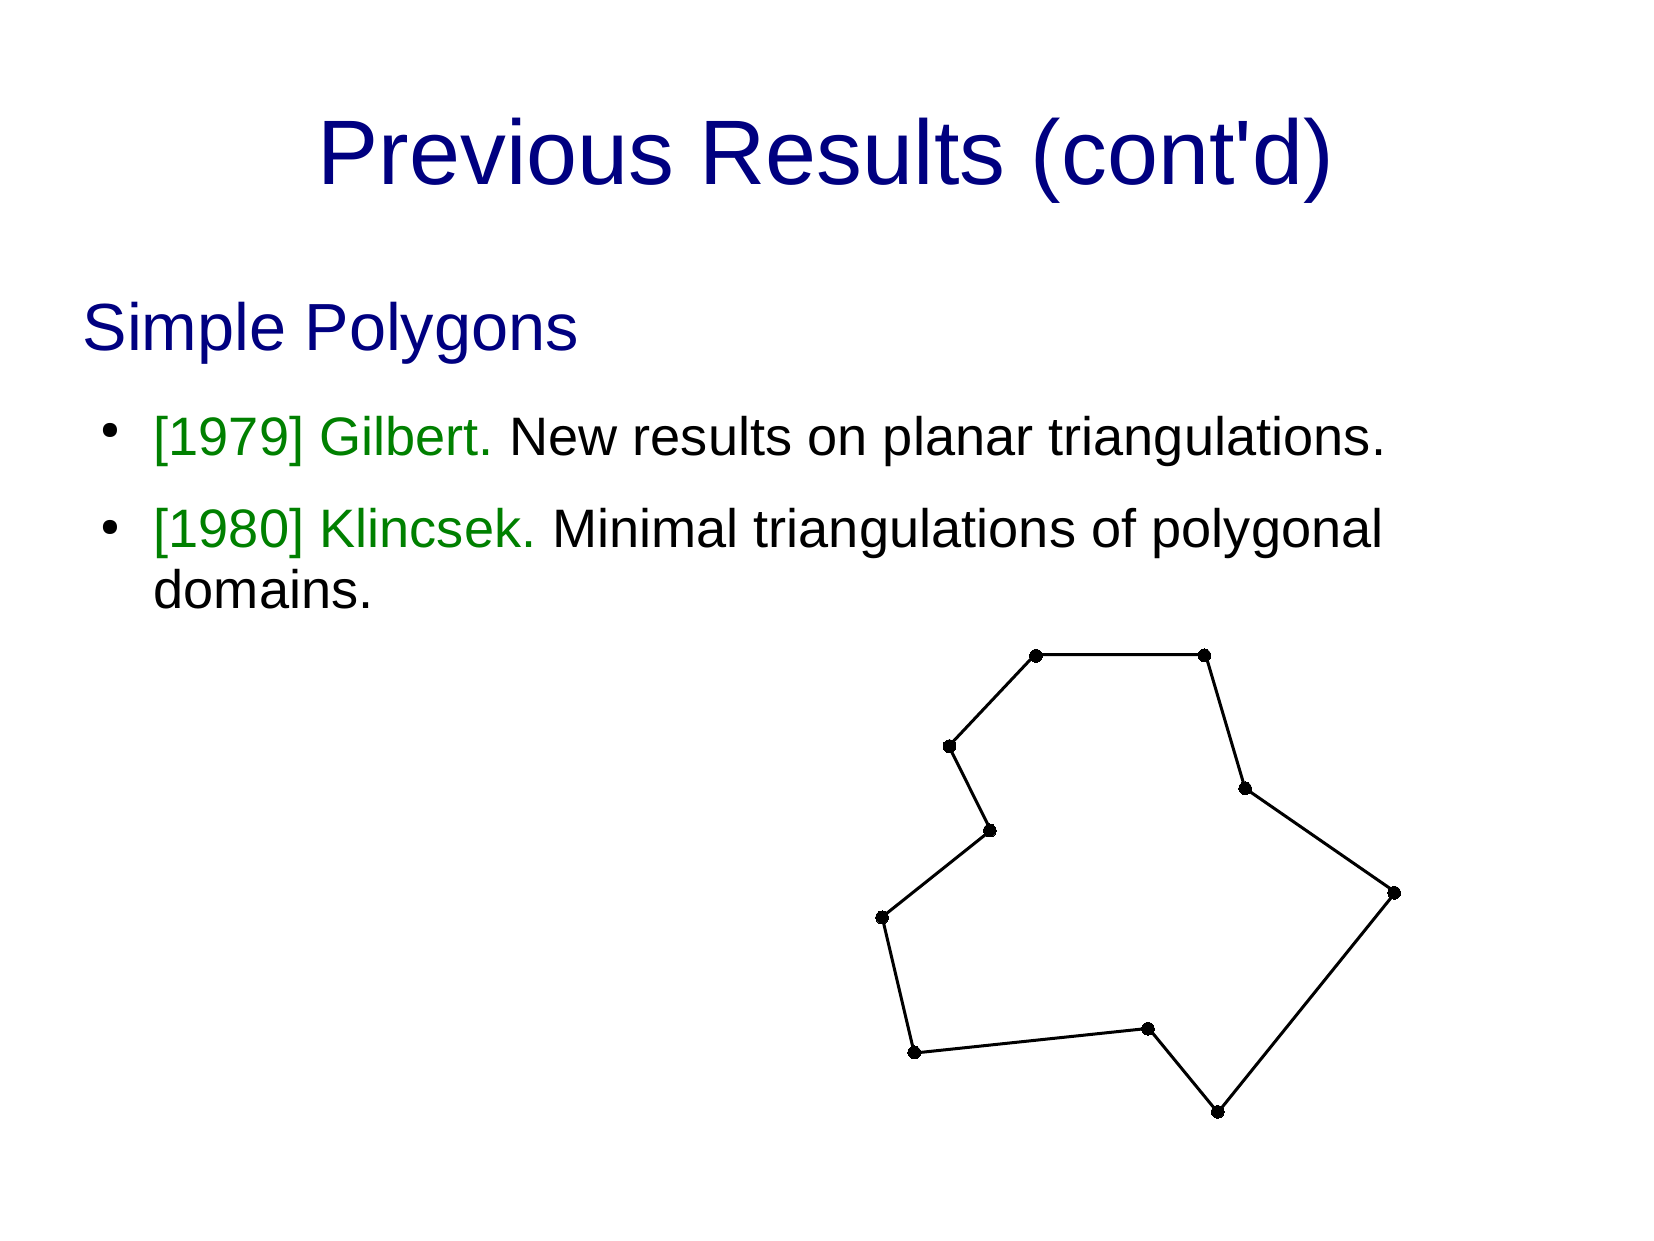

# Previous Results (cont'd)
Simple Polygons
[1979] Gilbert. New results on planar triangulations.
[1980] Klincsek. Minimal triangulations of polygonal domains.